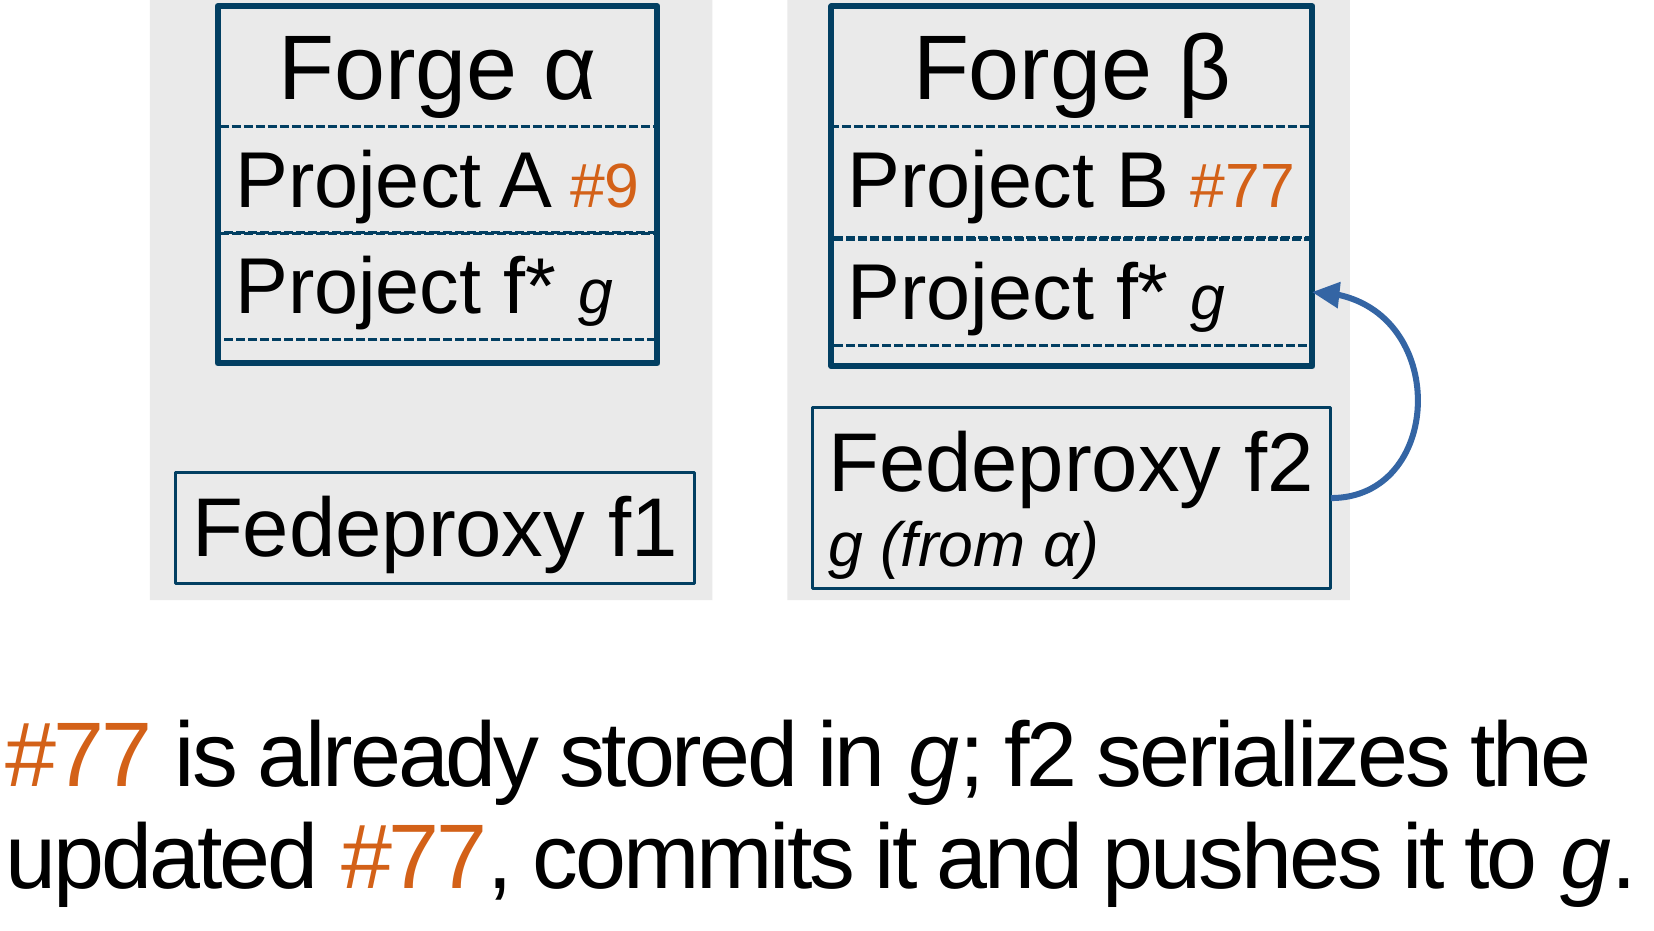

Forge α
Forge β
Project A #9
Project B #77
Project f* g
Project f* g
Fedeproxy f2
g (from α)
Fedeproxy f1
# #77 is already stored in g; f2 serializes the updated #77, commits it and pushes it to g.